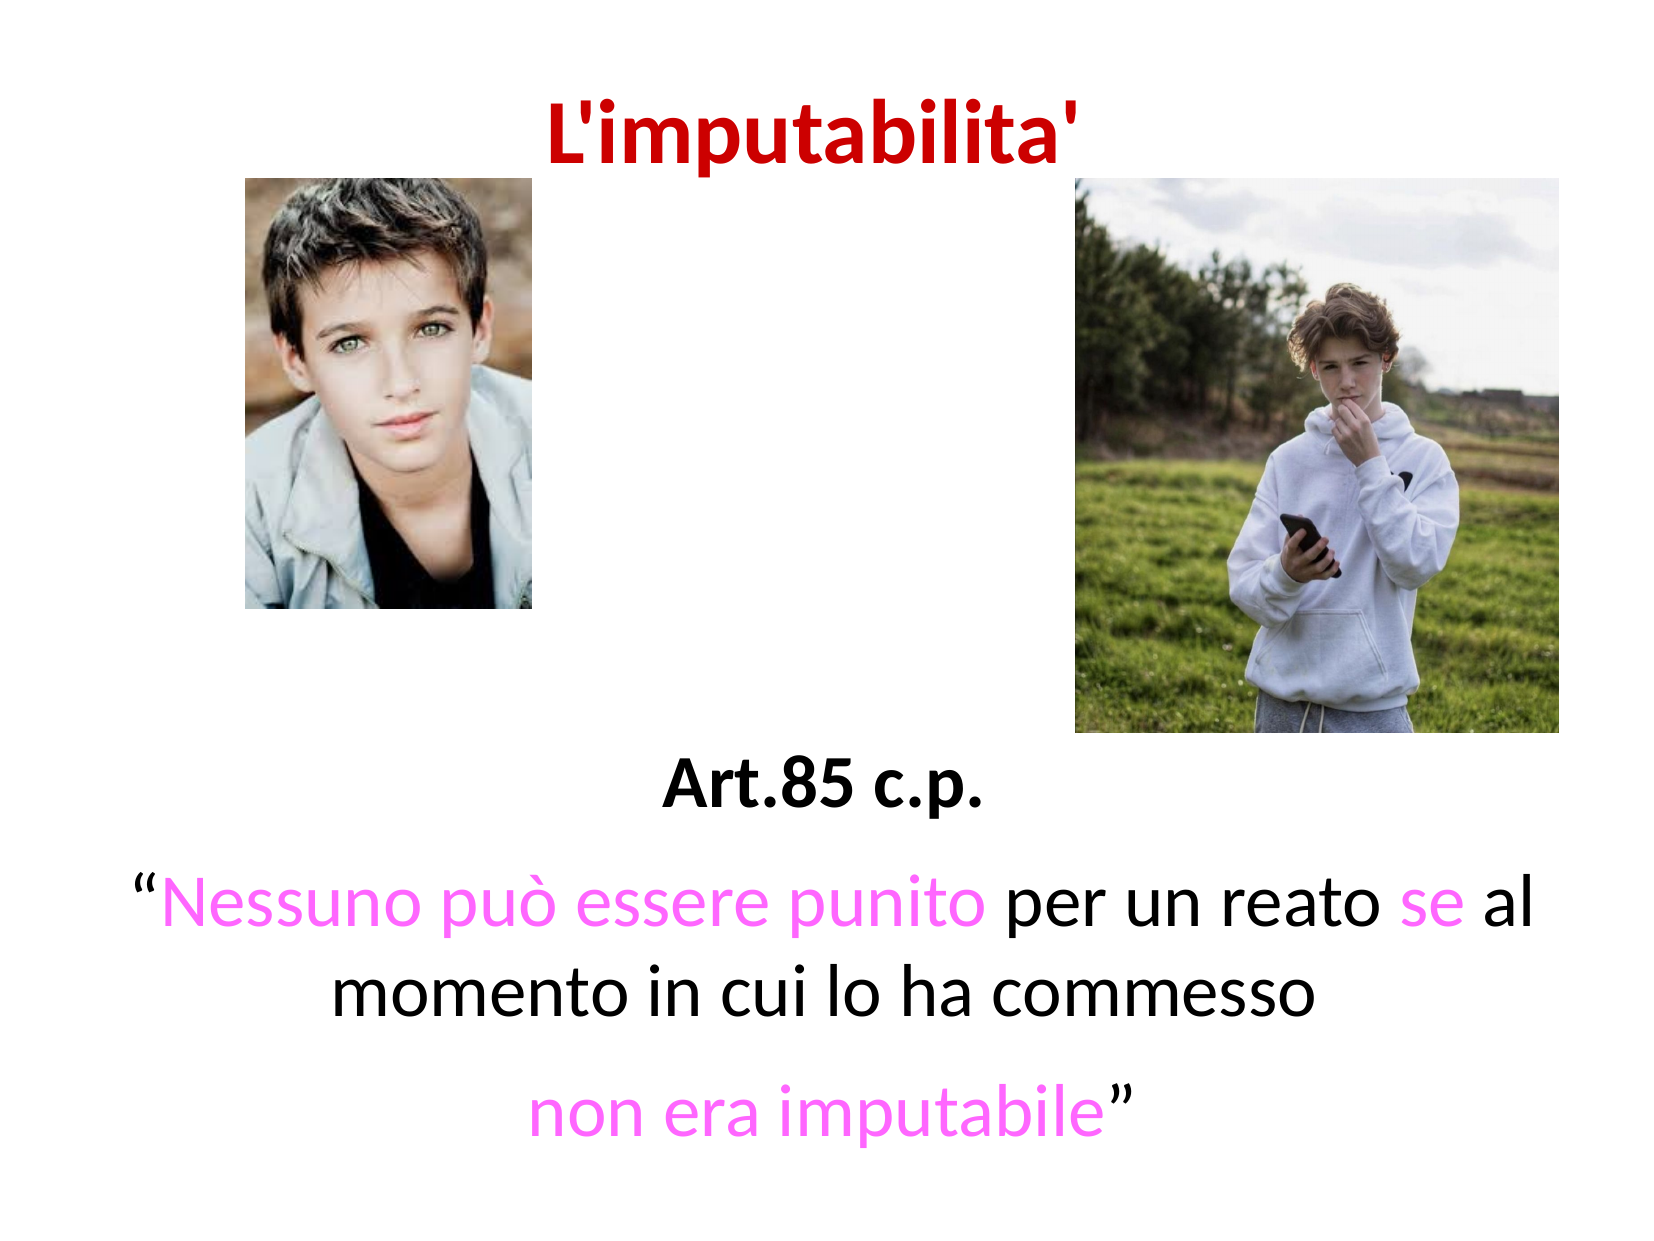

# L'imputabilita'
Art.85 c.p.
“Nessuno può essere punito per un reato se al momento in cui lo ha commesso
non era imputabile”